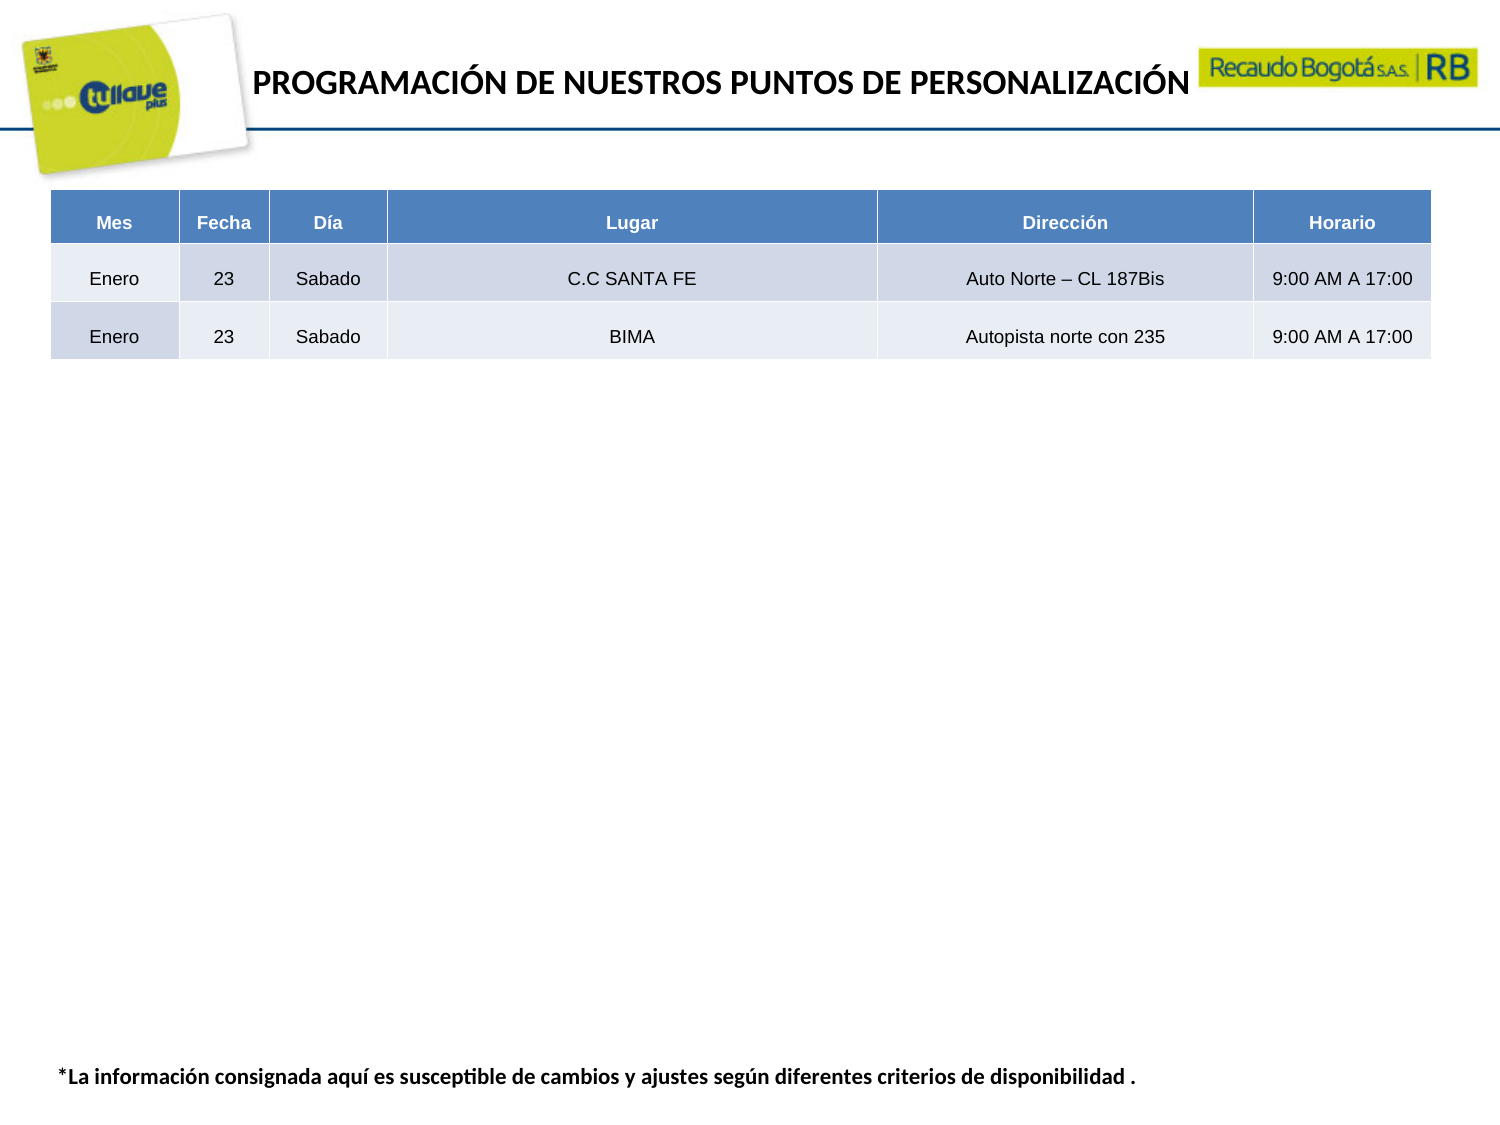

PROGRAMACIÓN DE NUESTROS PUNTOS DE PERSONALIZACIÓN
| Mes | Fecha | Día | Lugar | Dirección | Horario |
| --- | --- | --- | --- | --- | --- |
| Enero | 23 | Sabado | C.C SANTA FE | Auto Norte – CL 187Bis | 9:00 AM A 17:00 |
| Enero | 23 | Sabado | BIMA | Autopista norte con 235 | 9:00 AM A 17:00 |
*La información consignada aquí es susceptible de cambios y ajustes según diferentes criterios de disponibilidad .